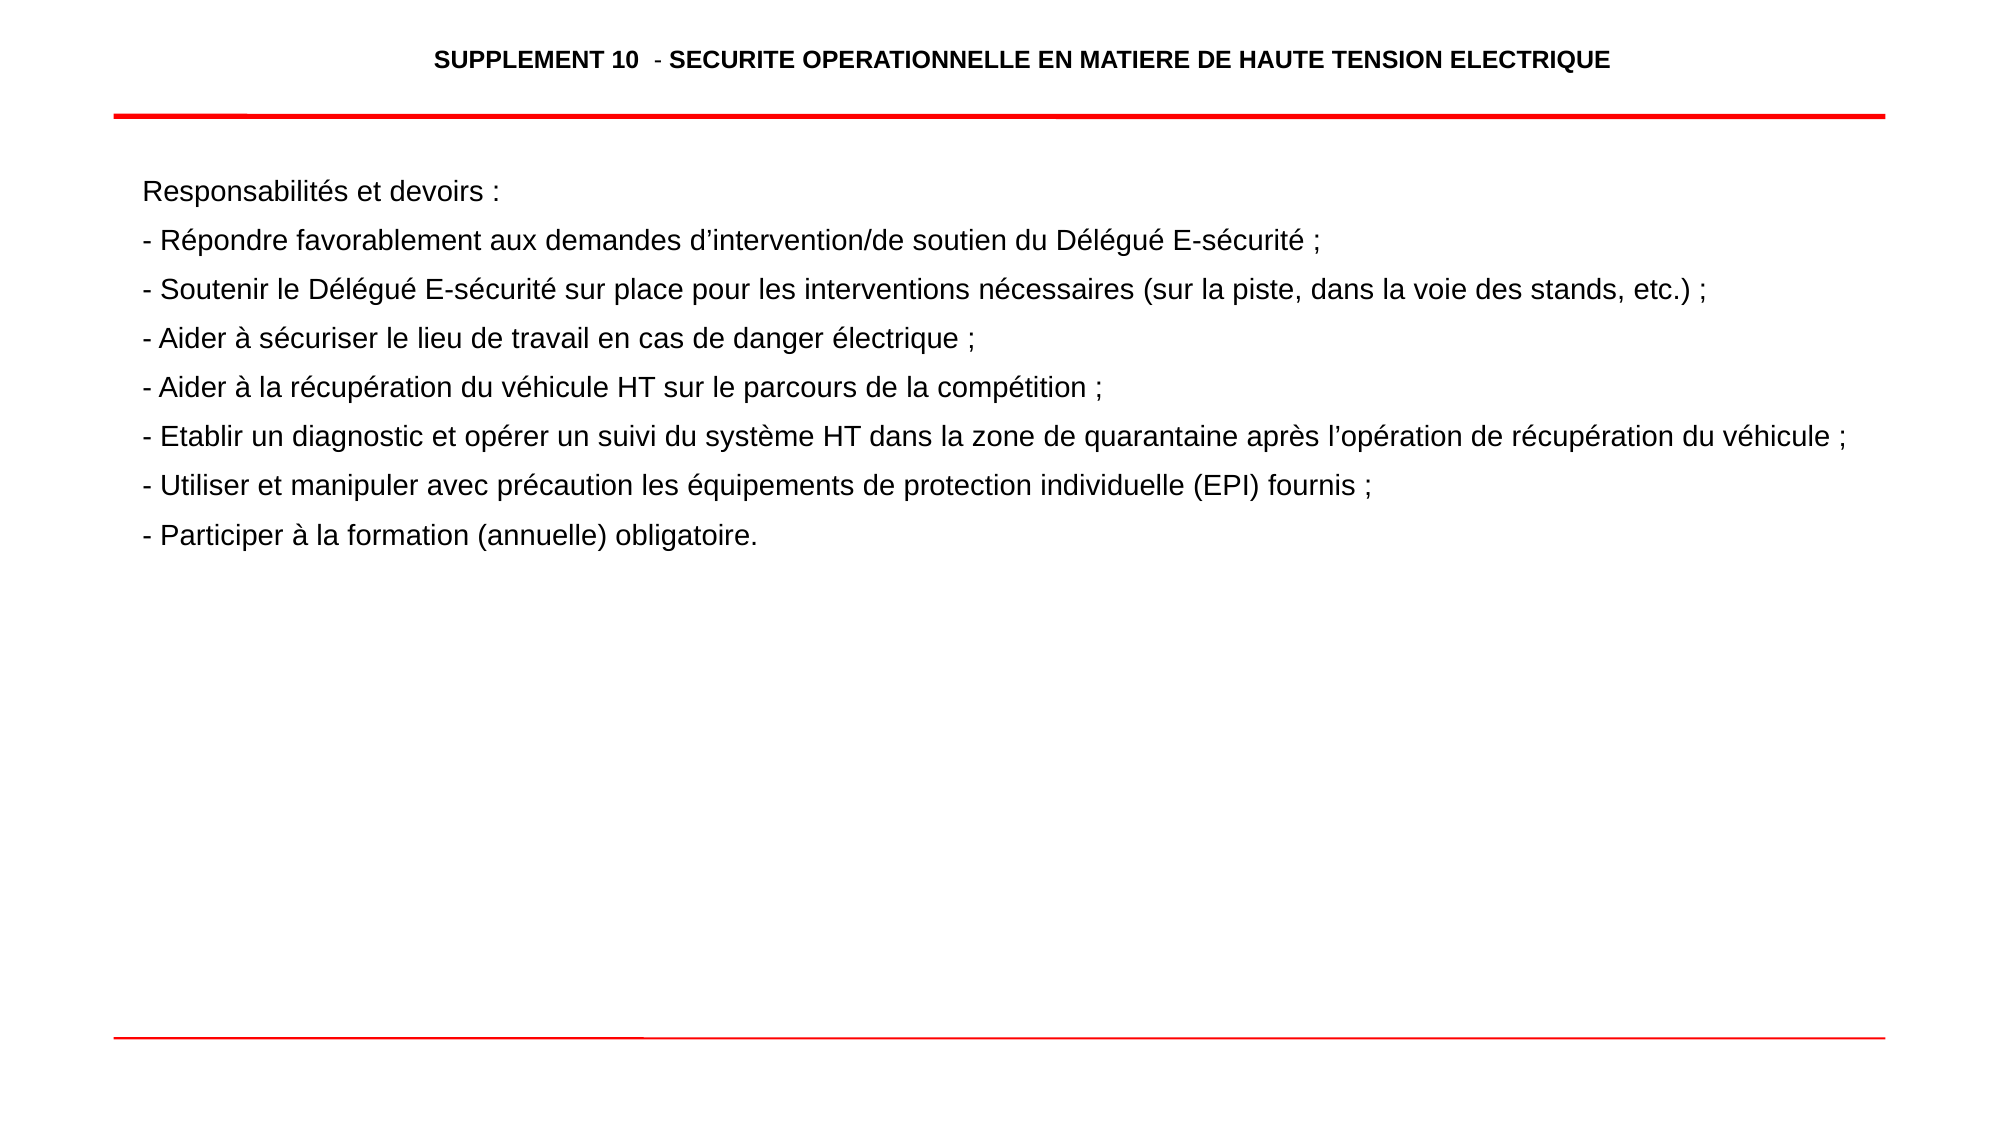

SUPPLEMENT 10 - SECURITE OPERATIONNELLE EN MATIERE DE HAUTE TENSION ELECTRIQUE
Responsabilités et devoirs :
- Répondre favorablement aux demandes d’intervention/de soutien du Délégué E-sécurité ;
- Soutenir le Délégué E-sécurité sur place pour les interventions nécessaires (sur la piste, dans la voie des stands, etc.) ;
- Aider à sécuriser le lieu de travail en cas de danger électrique ;
- Aider à la récupération du véhicule HT sur le parcours de la compétition ;
- Etablir un diagnostic et opérer un suivi du système HT dans la zone de quarantaine après l’opération de récupération du véhicule ;
- Utiliser et manipuler avec précaution les équipements de protection individuelle (EPI) fournis ;
- Participer à la formation (annuelle) obligatoire.